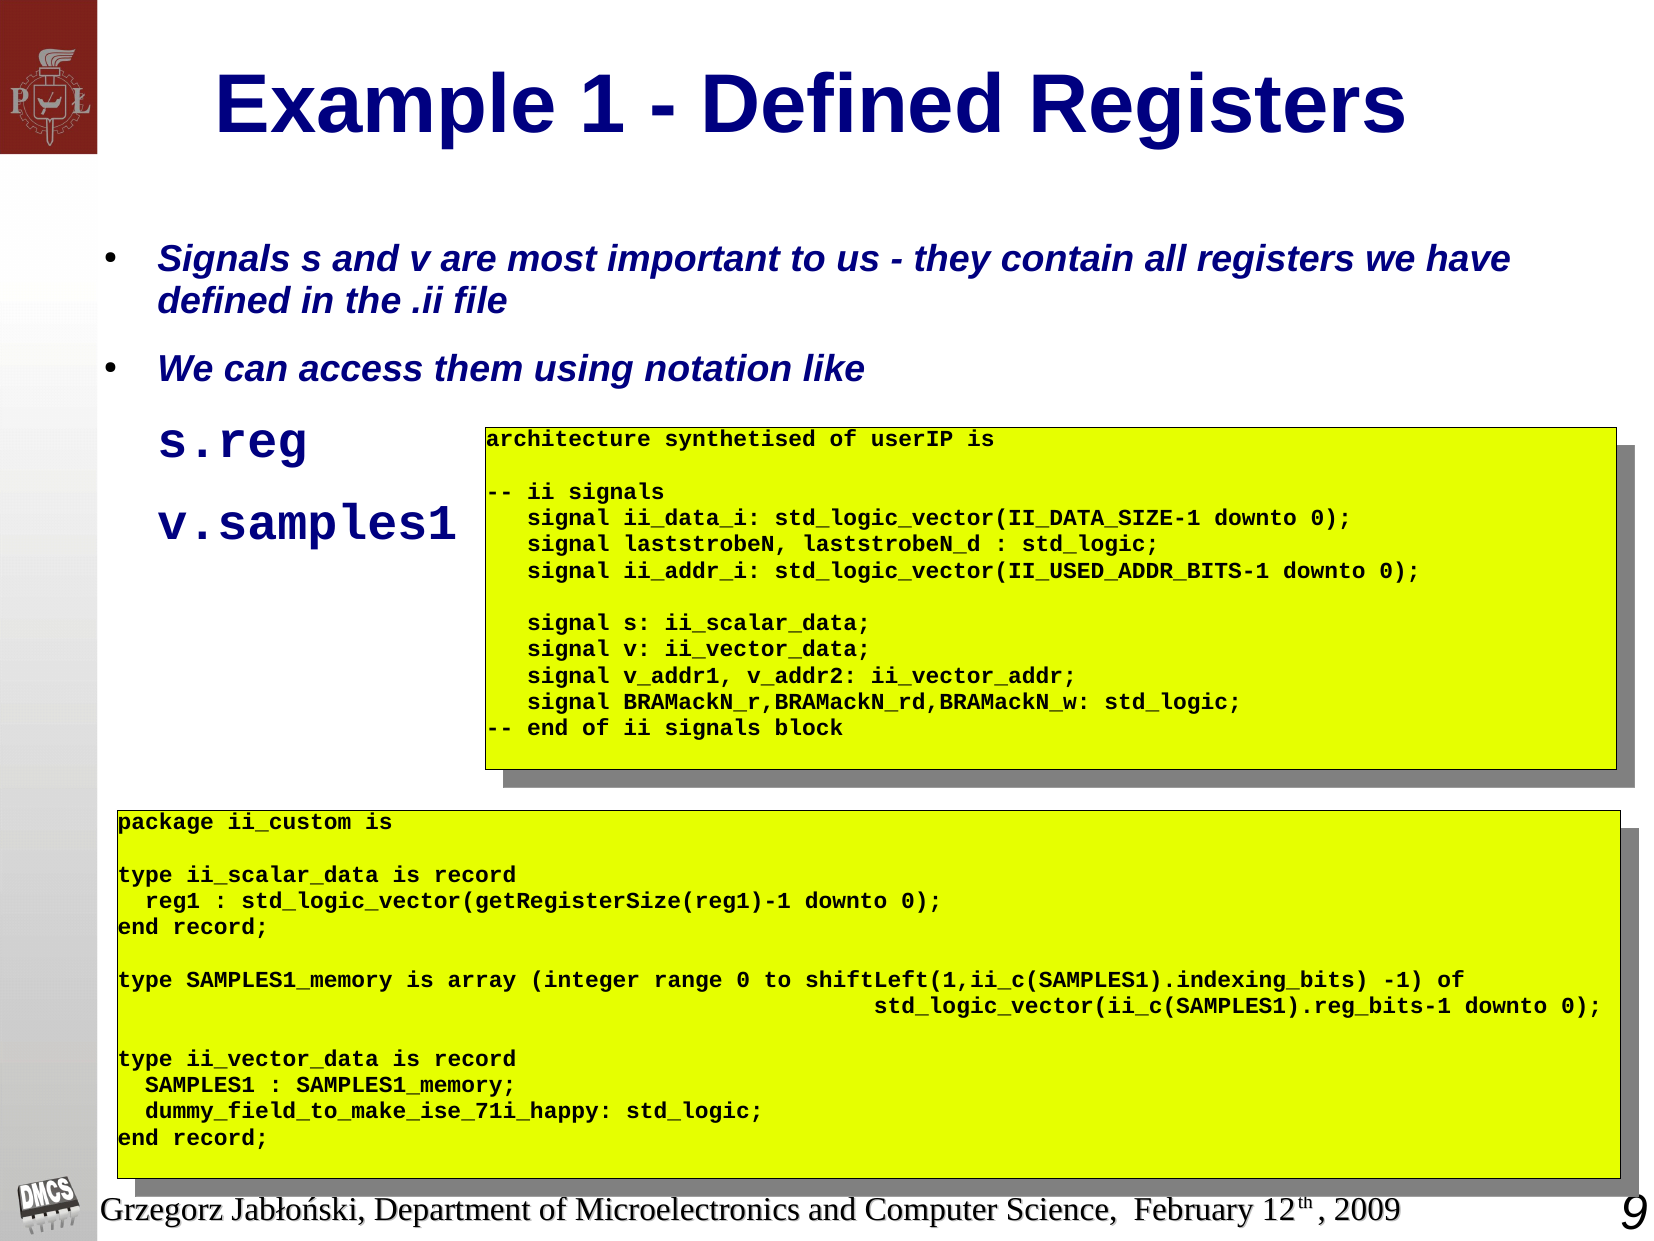

# Example 1 - Defined Registers
Signals s and v are most important to us - they contain all registers we have defined in the .ii file
We can access them using notation like
s.reg
v.samples1
architecture synthetised of userIP is
-- ii signals
 signal ii_data_i: std_logic_vector(II_DATA_SIZE-1 downto 0);
 signal laststrobeN, laststrobeN_d : std_logic;
 signal ii_addr_i: std_logic_vector(II_USED_ADDR_BITS-1 downto 0);
 signal s: ii_scalar_data;
 signal v: ii_vector_data;
 signal v_addr1, v_addr2: ii_vector_addr;
 signal BRAMackN_r,BRAMackN_rd,BRAMackN_w: std_logic;
-- end of ii signals block
package ii_custom is
type ii_scalar_data is record
 reg1 : std_logic_vector(getRegisterSize(reg1)-1 downto 0);
end record;
type SAMPLES1_memory is array (integer range 0 to shiftLeft(1,ii_c(SAMPLES1).indexing_bits) -1) of
 std_logic_vector(ii_c(SAMPLES1).reg_bits-1 downto 0);
type ii_vector_data is record
 SAMPLES1 : SAMPLES1_memory;
 dummy_field_to_make_ise_71i_happy: std_logic;
end record;
9